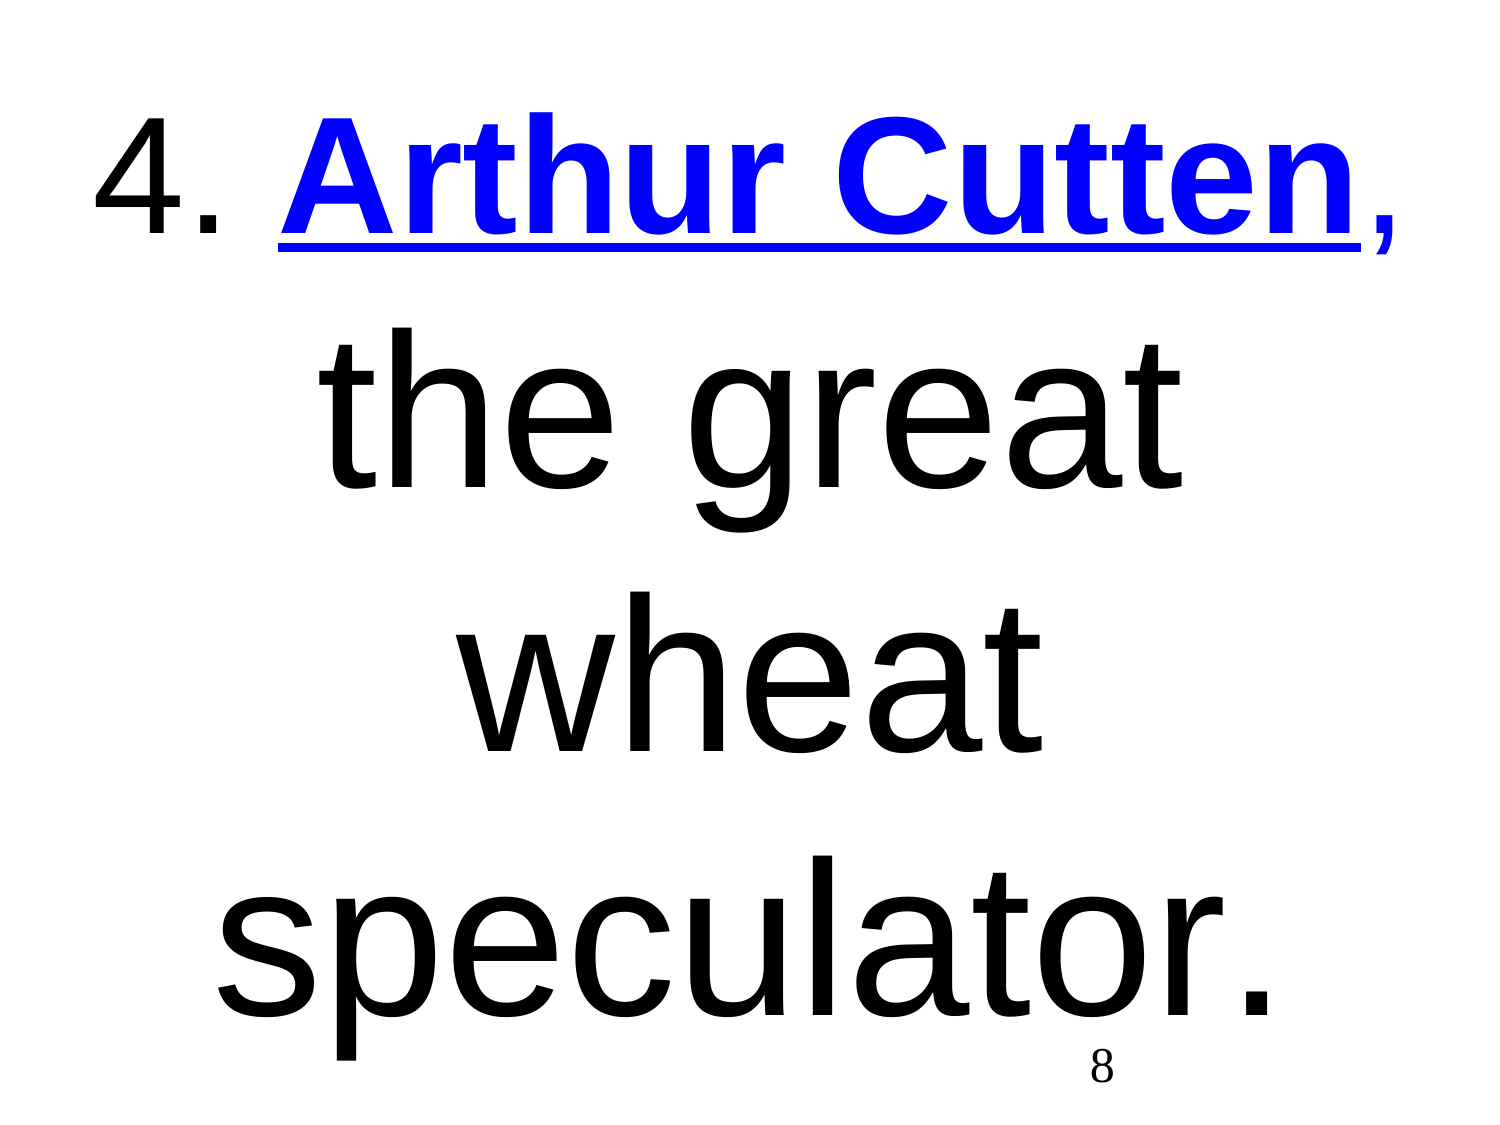

4. Arthur Cutten,
the great wheat speculator.
8